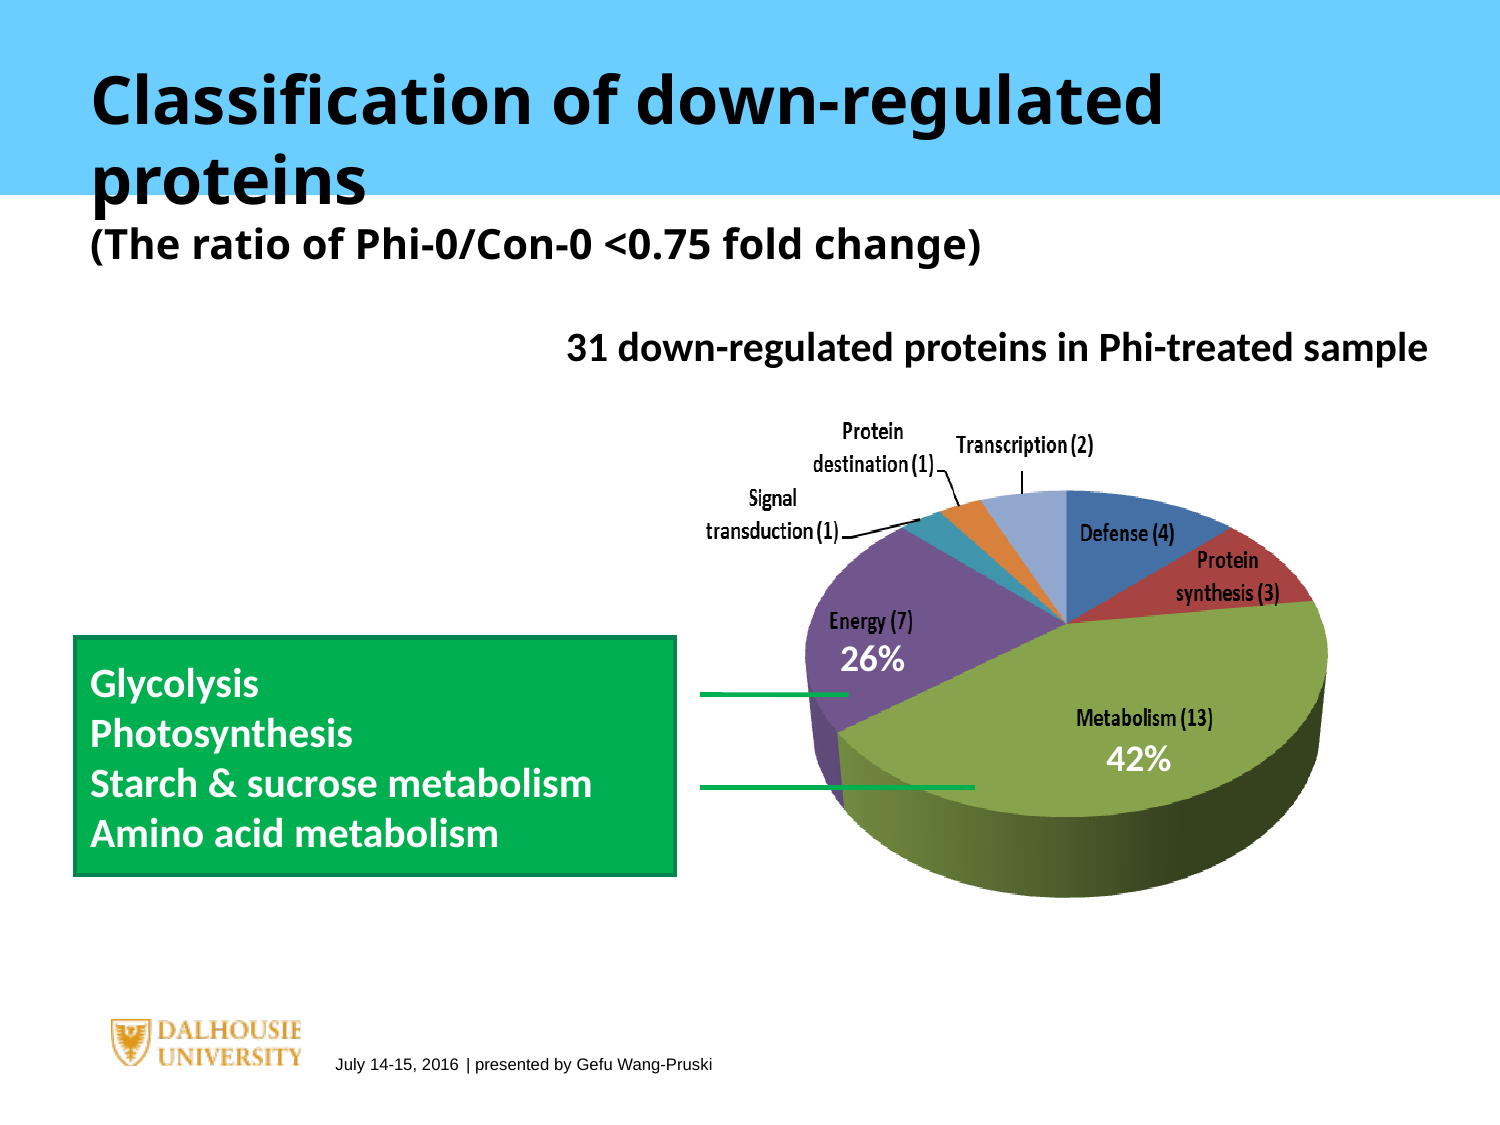

# Classification of down-regulated proteins (The ratio of Phi-0/Con-0 <0.75 fold change)
31 down-regulated proteins in Phi-treated sample
26%
Glycolysis
Photosynthesis
Starch & sucrose metabolism
Amino acid metabolism
42%